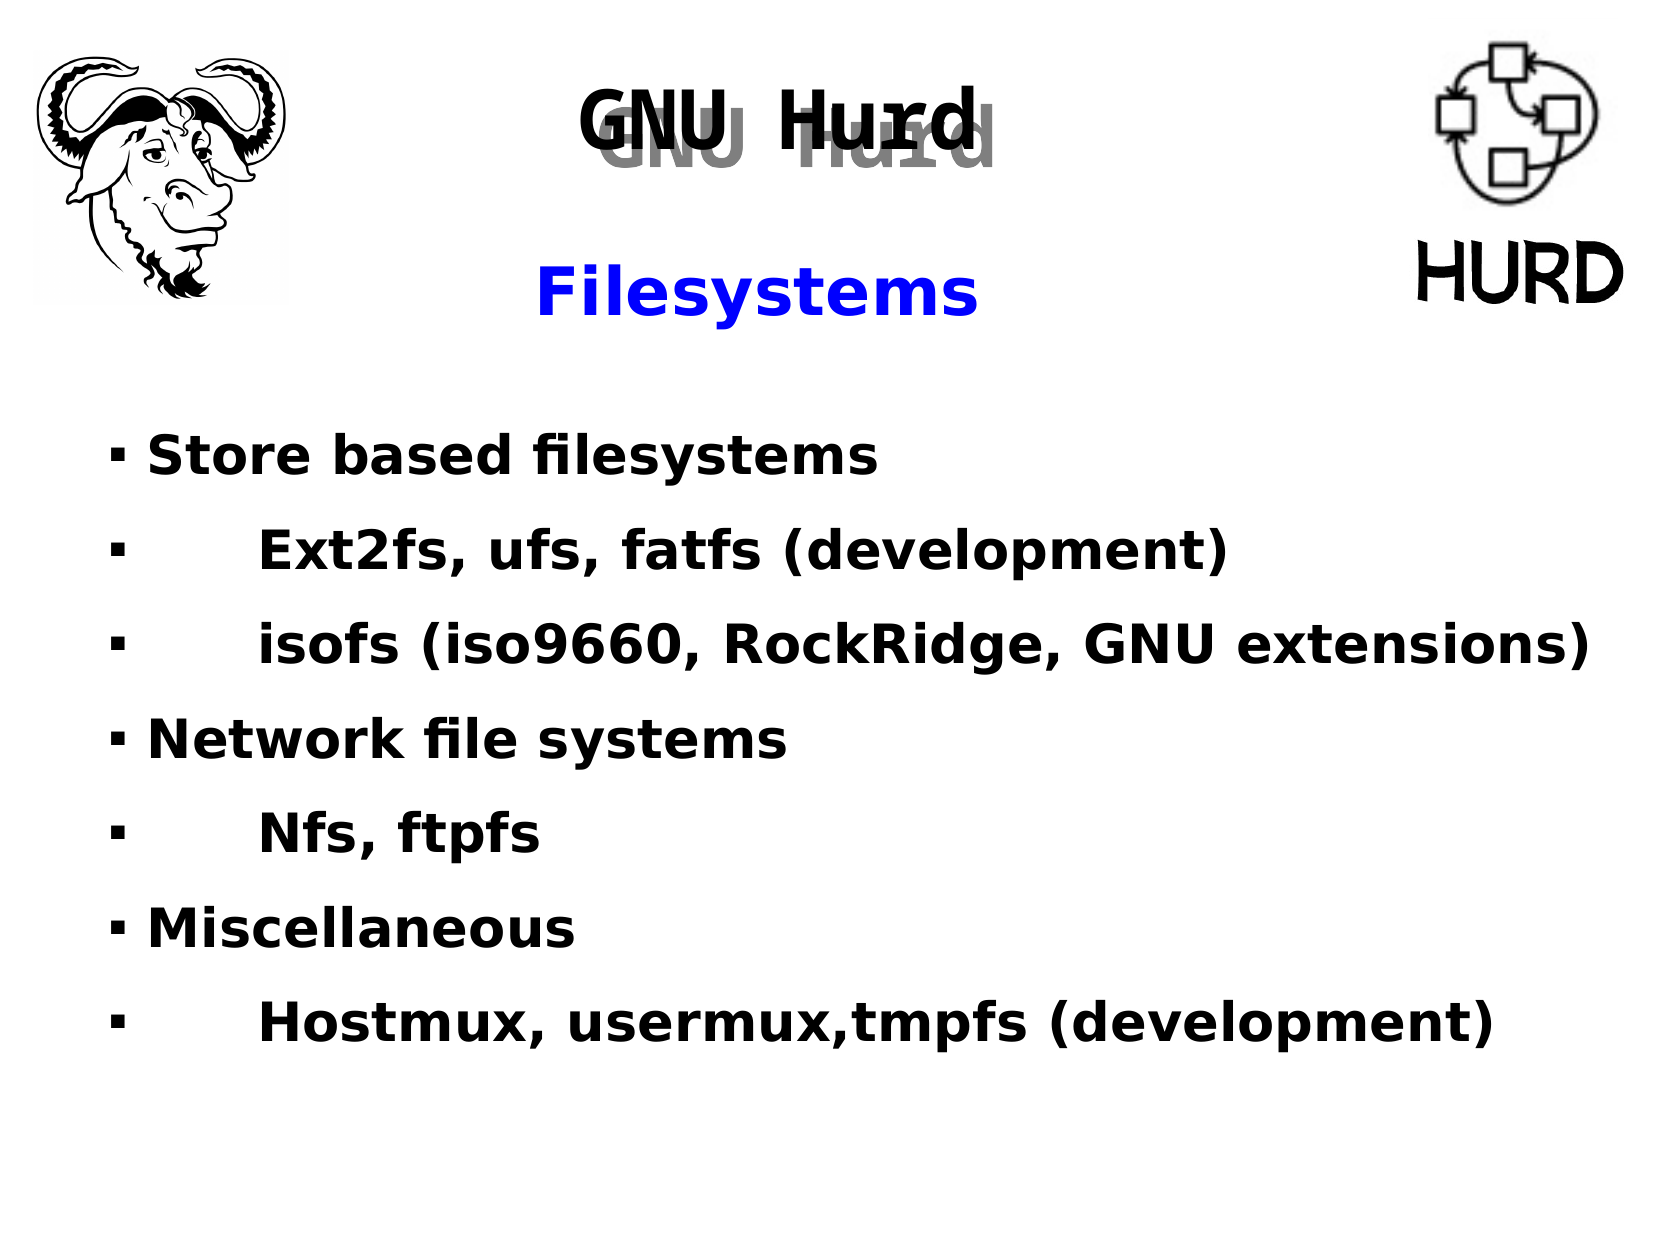

GNU Hurd
Filesystems
Store based filesystems
	Ext2fs, ufs, fatfs (development)
	isofs (iso9660, RockRidge, GNU extensions)
Network file systems
	Nfs, ftpfs
Miscellaneous
	Hostmux, usermux,tmpfs (development)